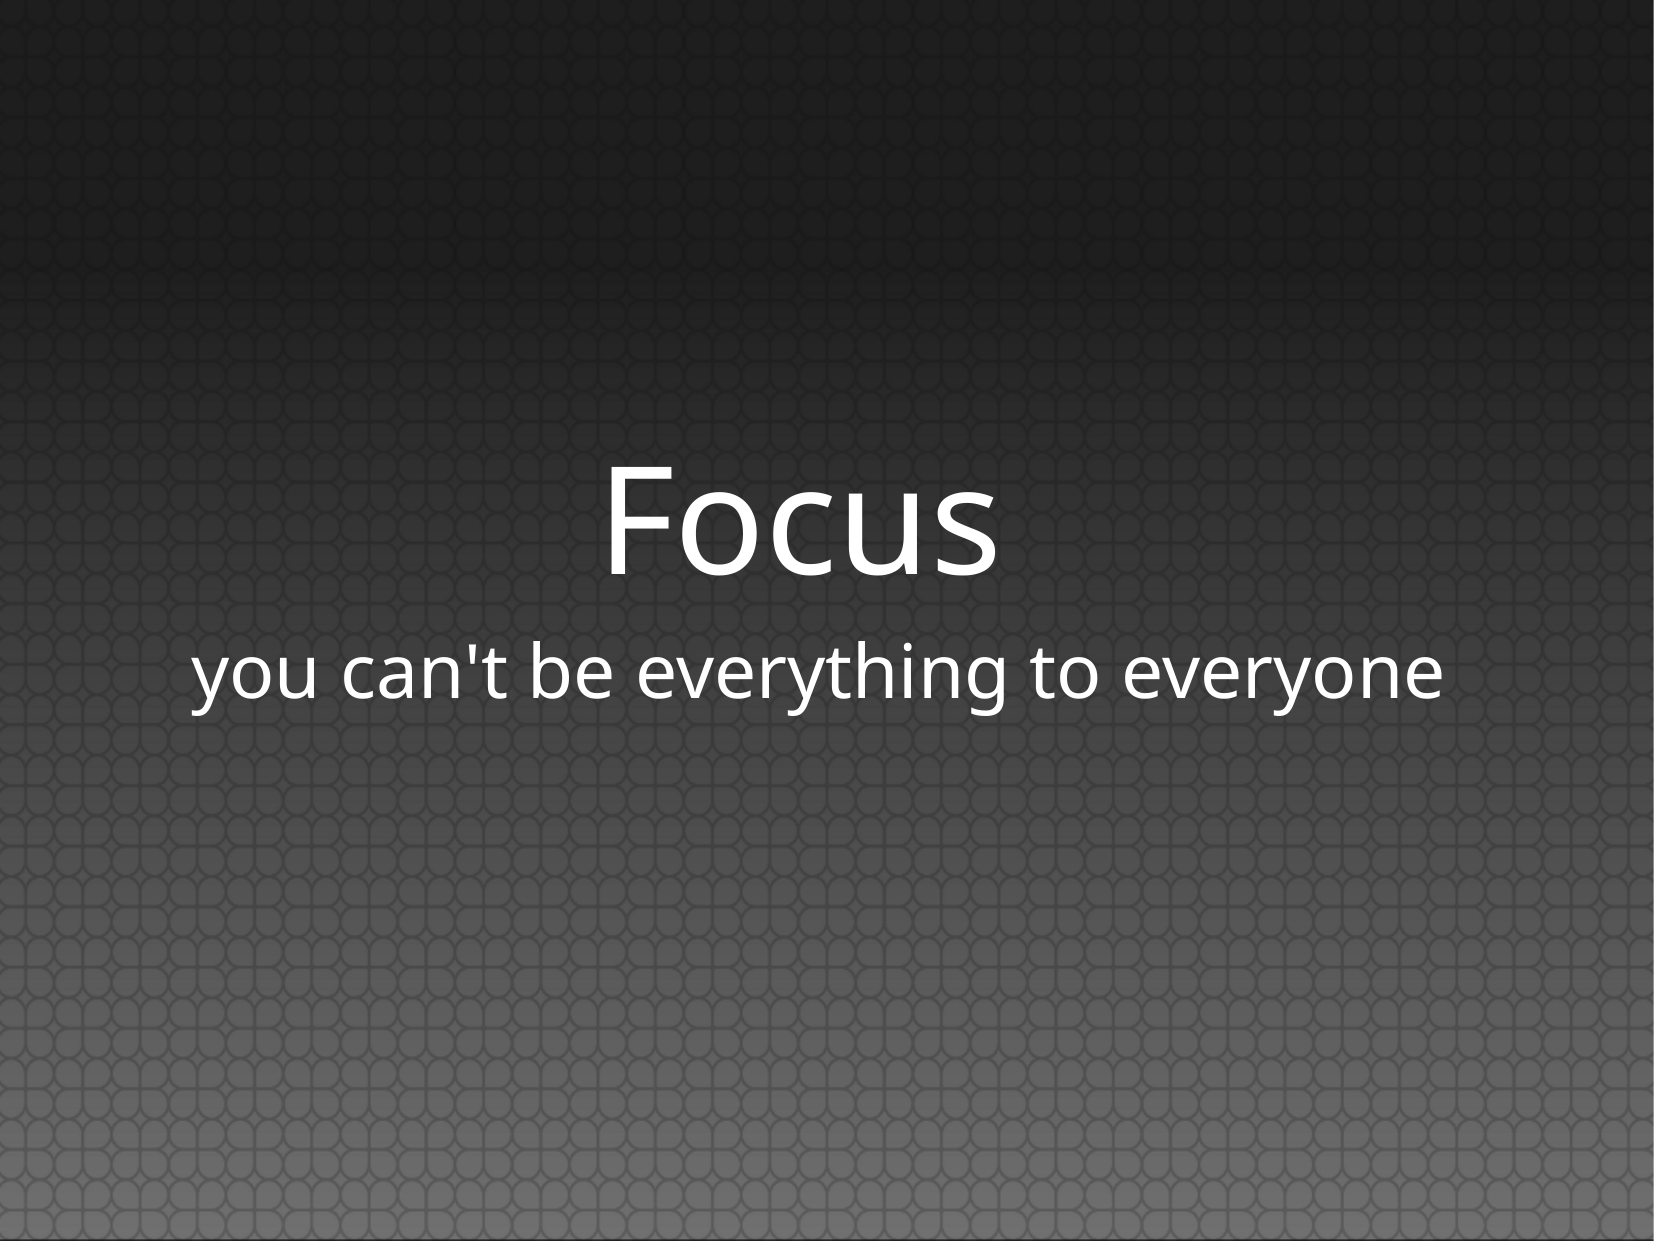

# Focus you can't be everything to everyone